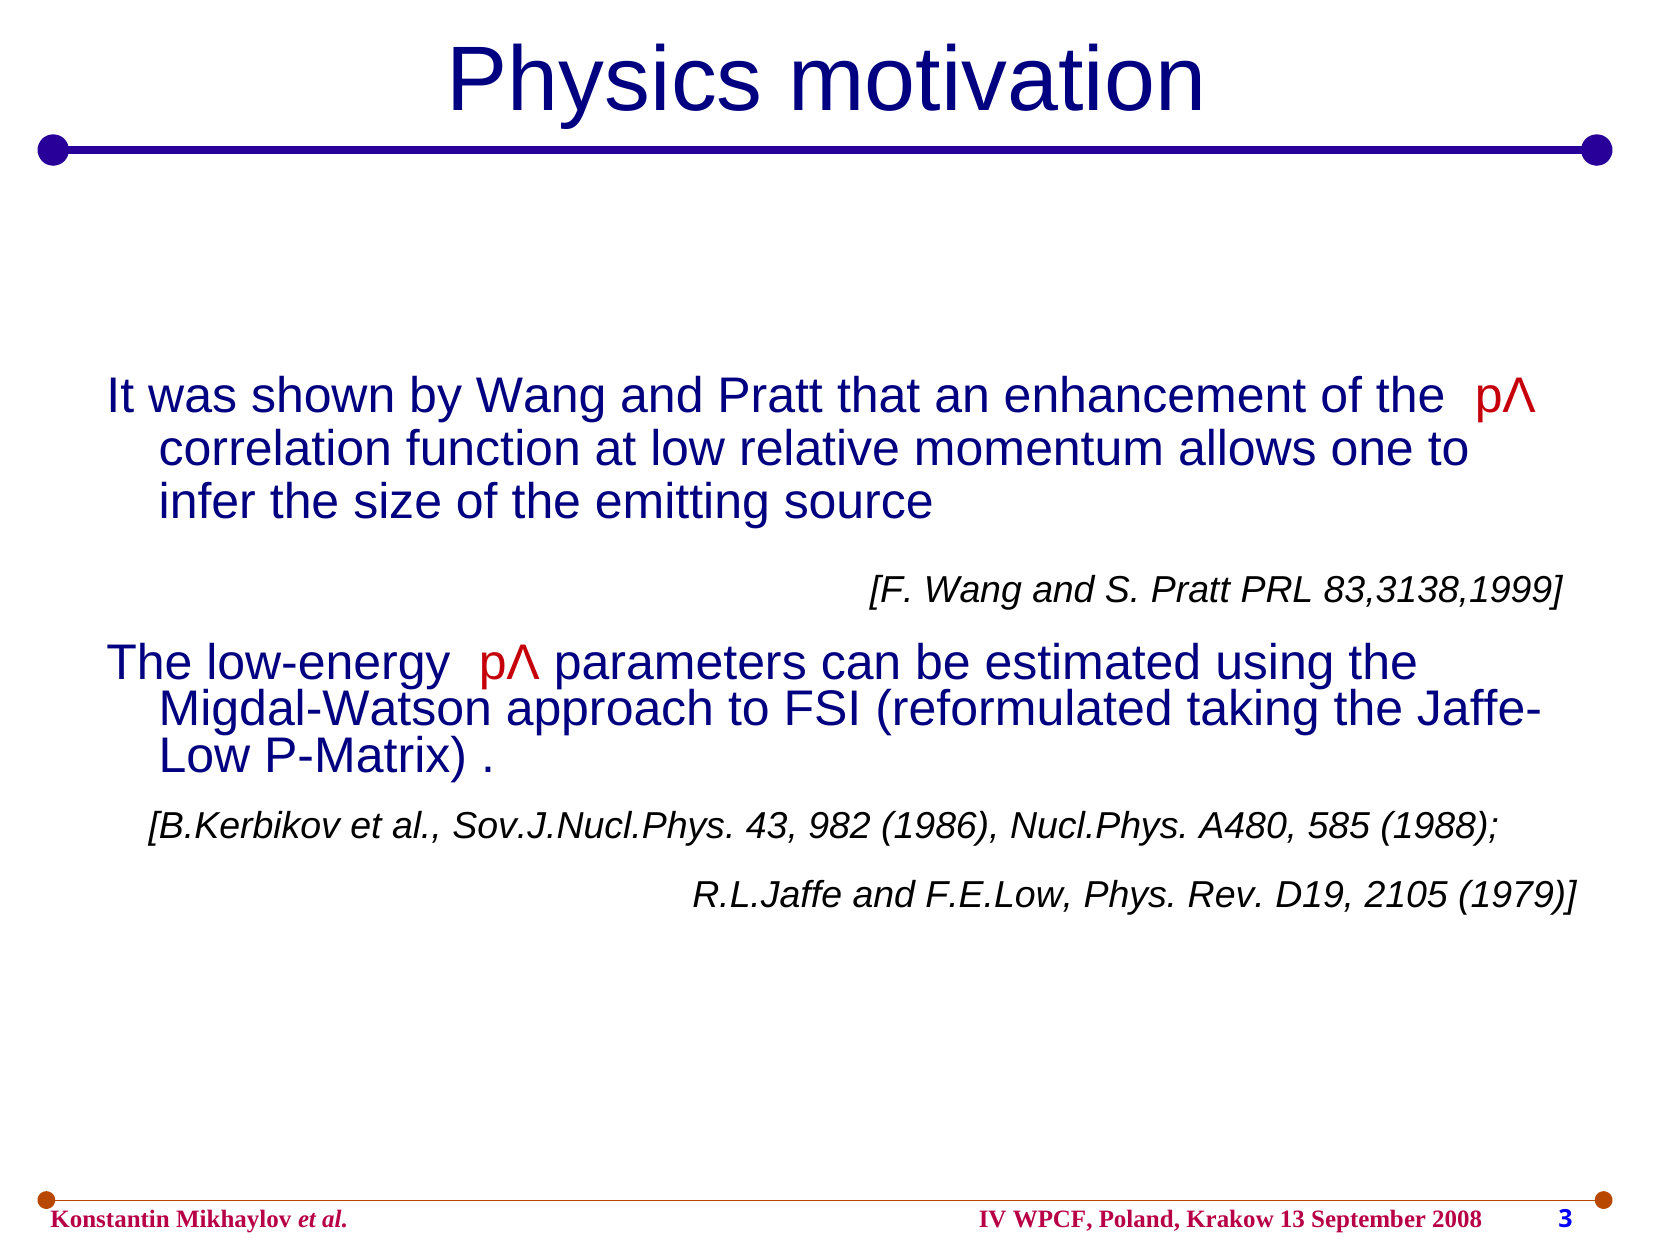

# Physics motivation
It was shown by Wang and Pratt that an enhancement of the pΛ correlation function at low relative momentum allows one to infer the size of the emitting source
 [F. Wang and S. Pratt PRL 83,3138,1999]
The low-energy pΛ parameters can be estimated using the Migdal-Watson approach to FSI (reformulated taking the Jaffe-Low P-Matrix) .
 [B.Kerbikov et al., Sov.J.Nucl.Phys. 43, 982 (1986), Nucl.Phys. A480, 585 (1988);
R.L.Jaffe and F.E.Low, Phys. Rev. D19, 2105 (1979)]
Konstantin Mikhaylov et al. IV WPCF, Poland, Krakow 13 September 2008